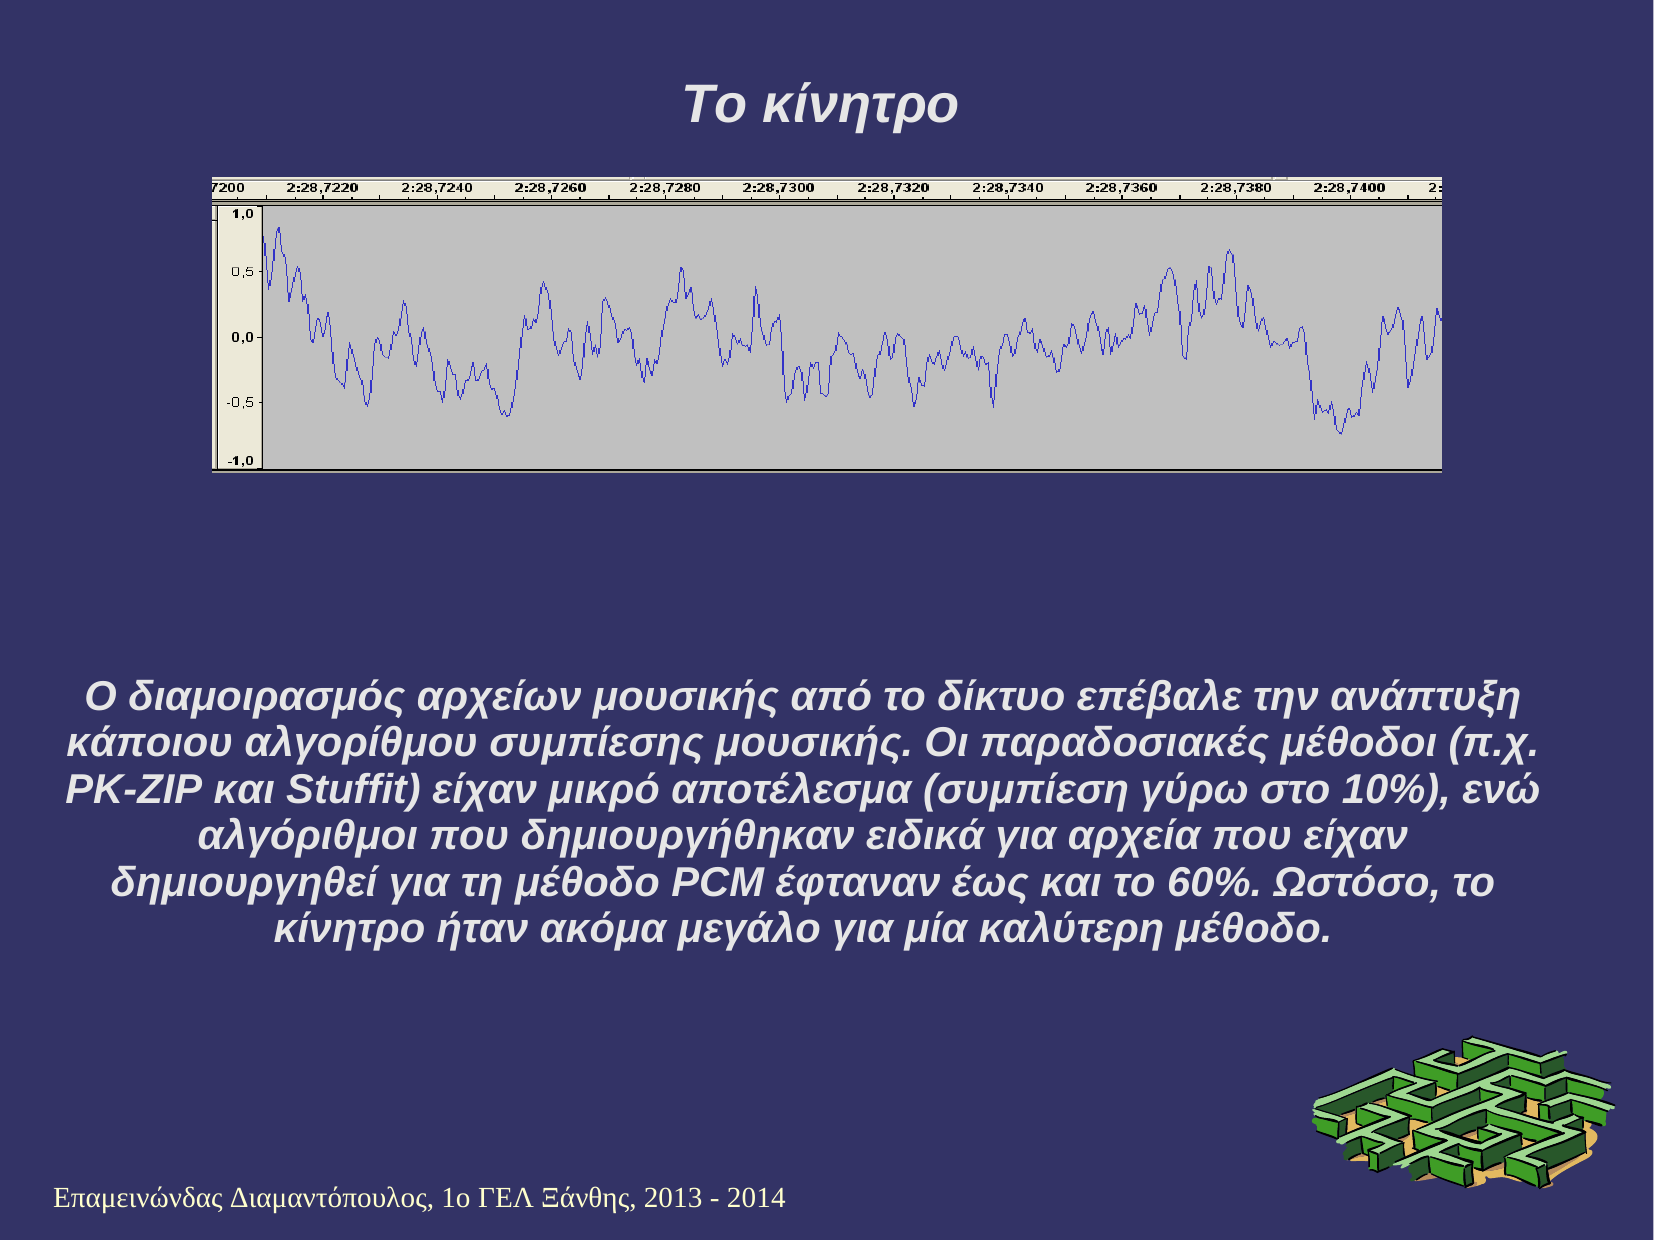

# Το κίνητρο
Ο διαμοιρασμός αρχείων μουσικής από το δίκτυο επέβαλε την ανάπτυξη κάποιου αλγορίθμου συμπίεσης μουσικής. Οι παραδοσιακές μέθοδοι (π.χ. PK-ZIP και Stuffit) είχαν μικρό αποτέλεσμα (συμπίεση γύρω στο 10%), ενώ αλγόριθμοι που δημιουργήθηκαν ειδικά για αρχεία που είχαν δημιουργηθεί για τη μέθοδο PCM έφταναν έως και το 60%. Ωστόσο, το κίνητρο ήταν ακόμα μεγάλο για μία καλύτερη μέθοδο.